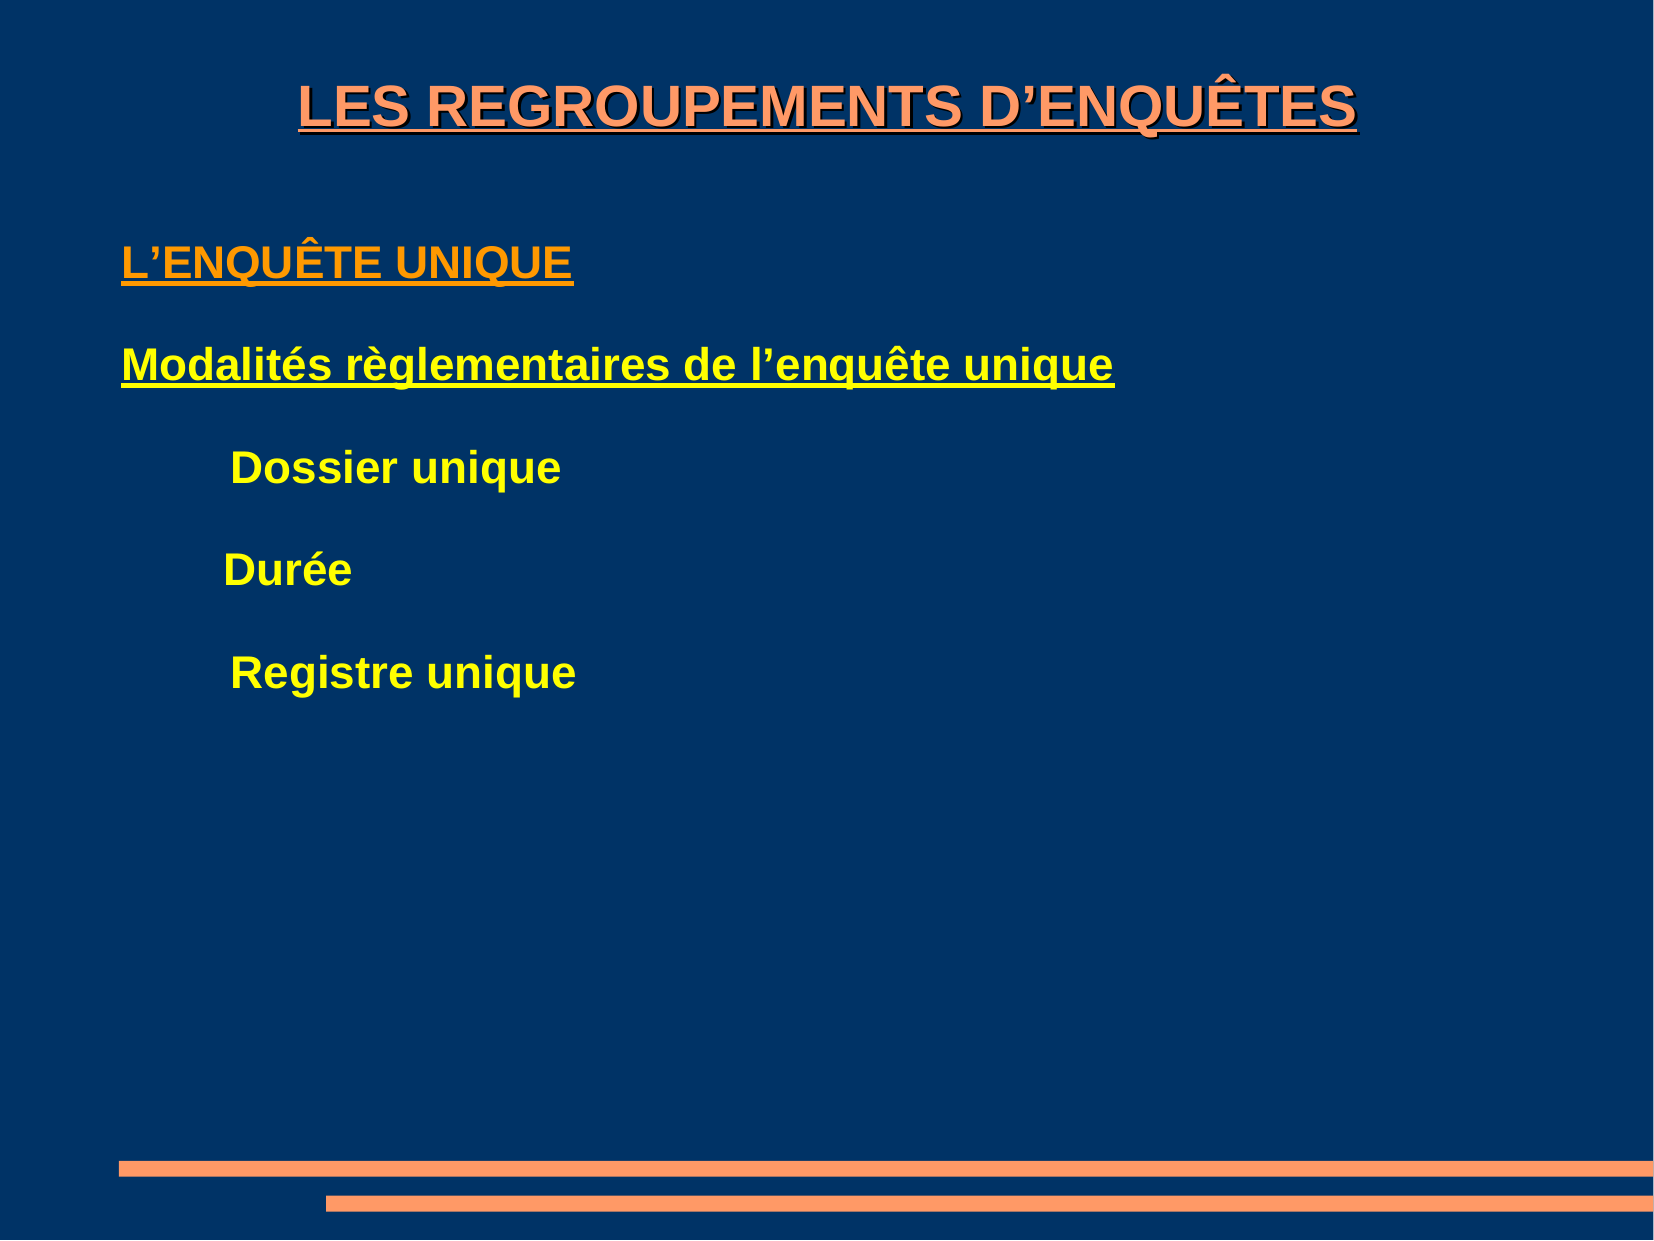

# LES REGROUPEMENTS D’ENQUÊTES
L’ENQUÊTE UNIQUE
Modalités règlementaires de l’enquête unique
	Dossier unique
 Durée
	Registre unique